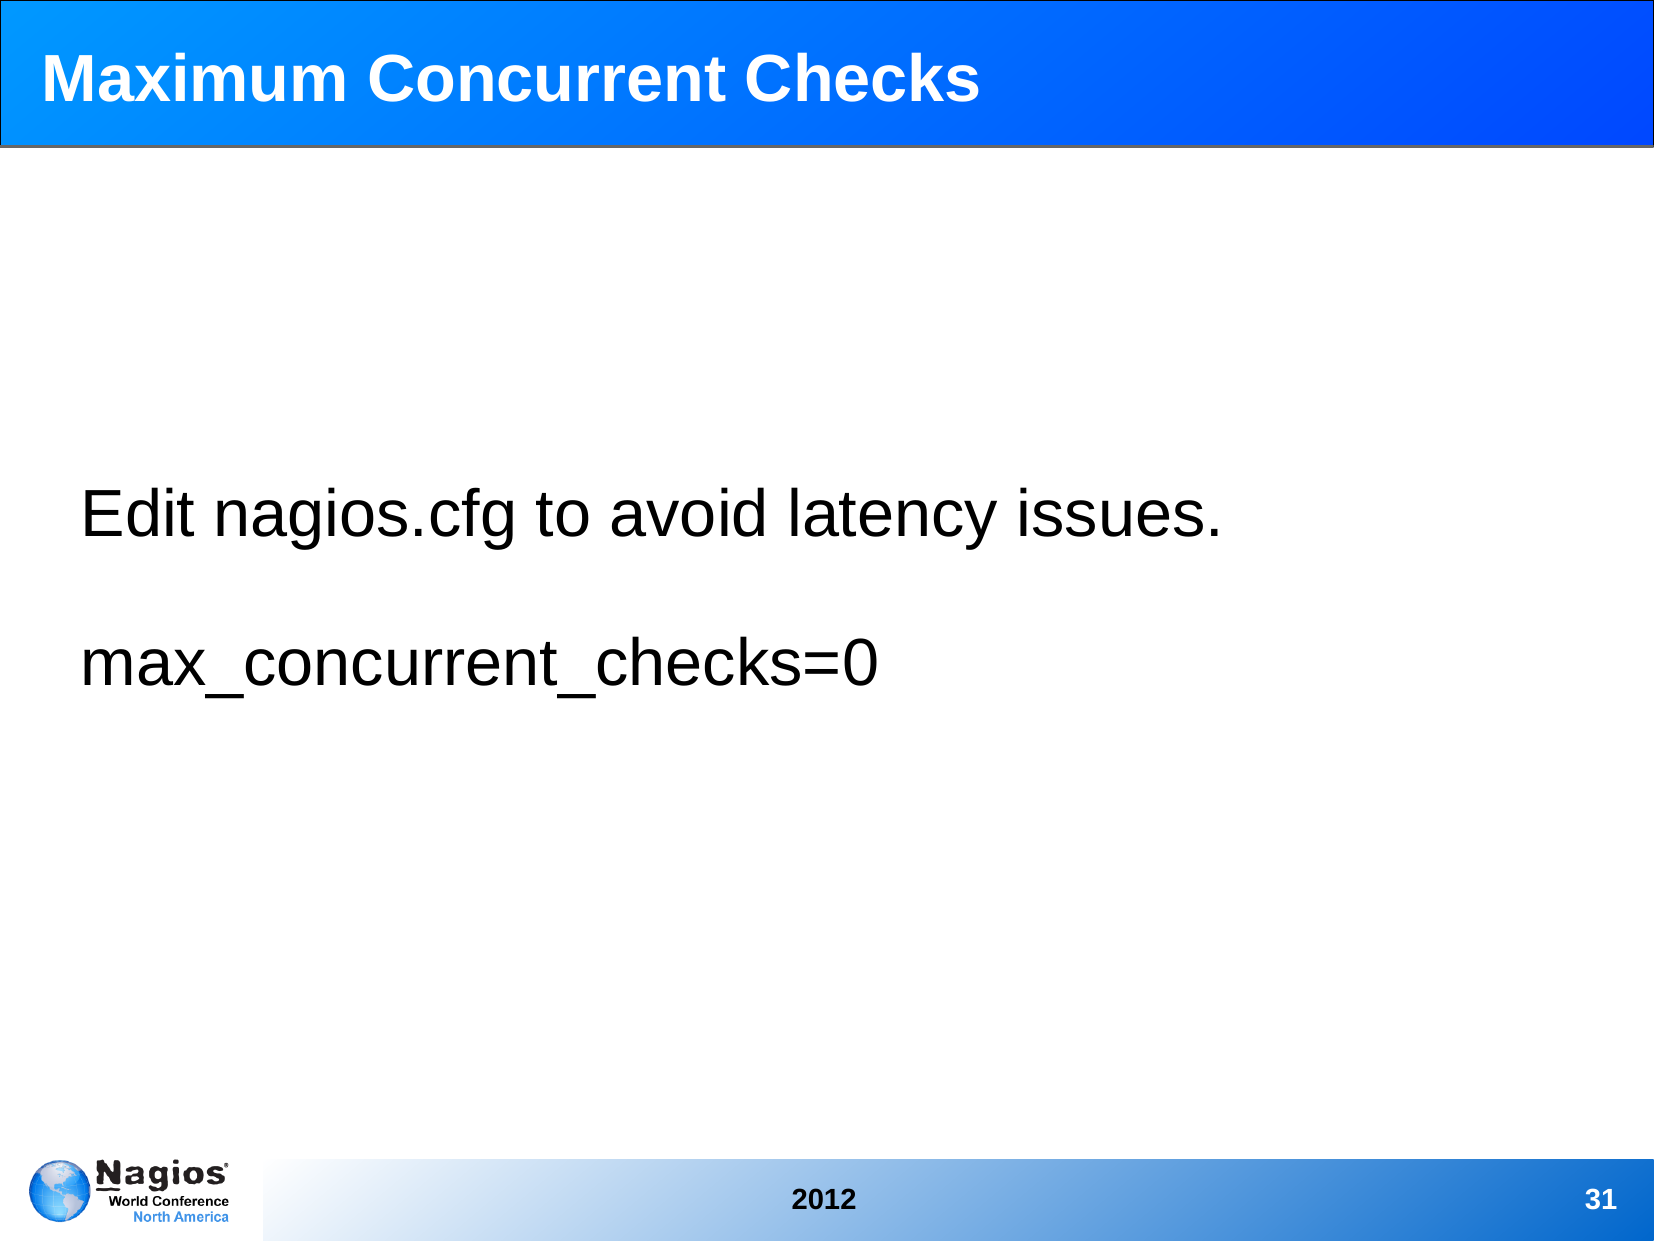

# Maximum Concurrent Checks
Edit nagios.cfg to avoid latency issues.
max_concurrent_checks=0
2011
31